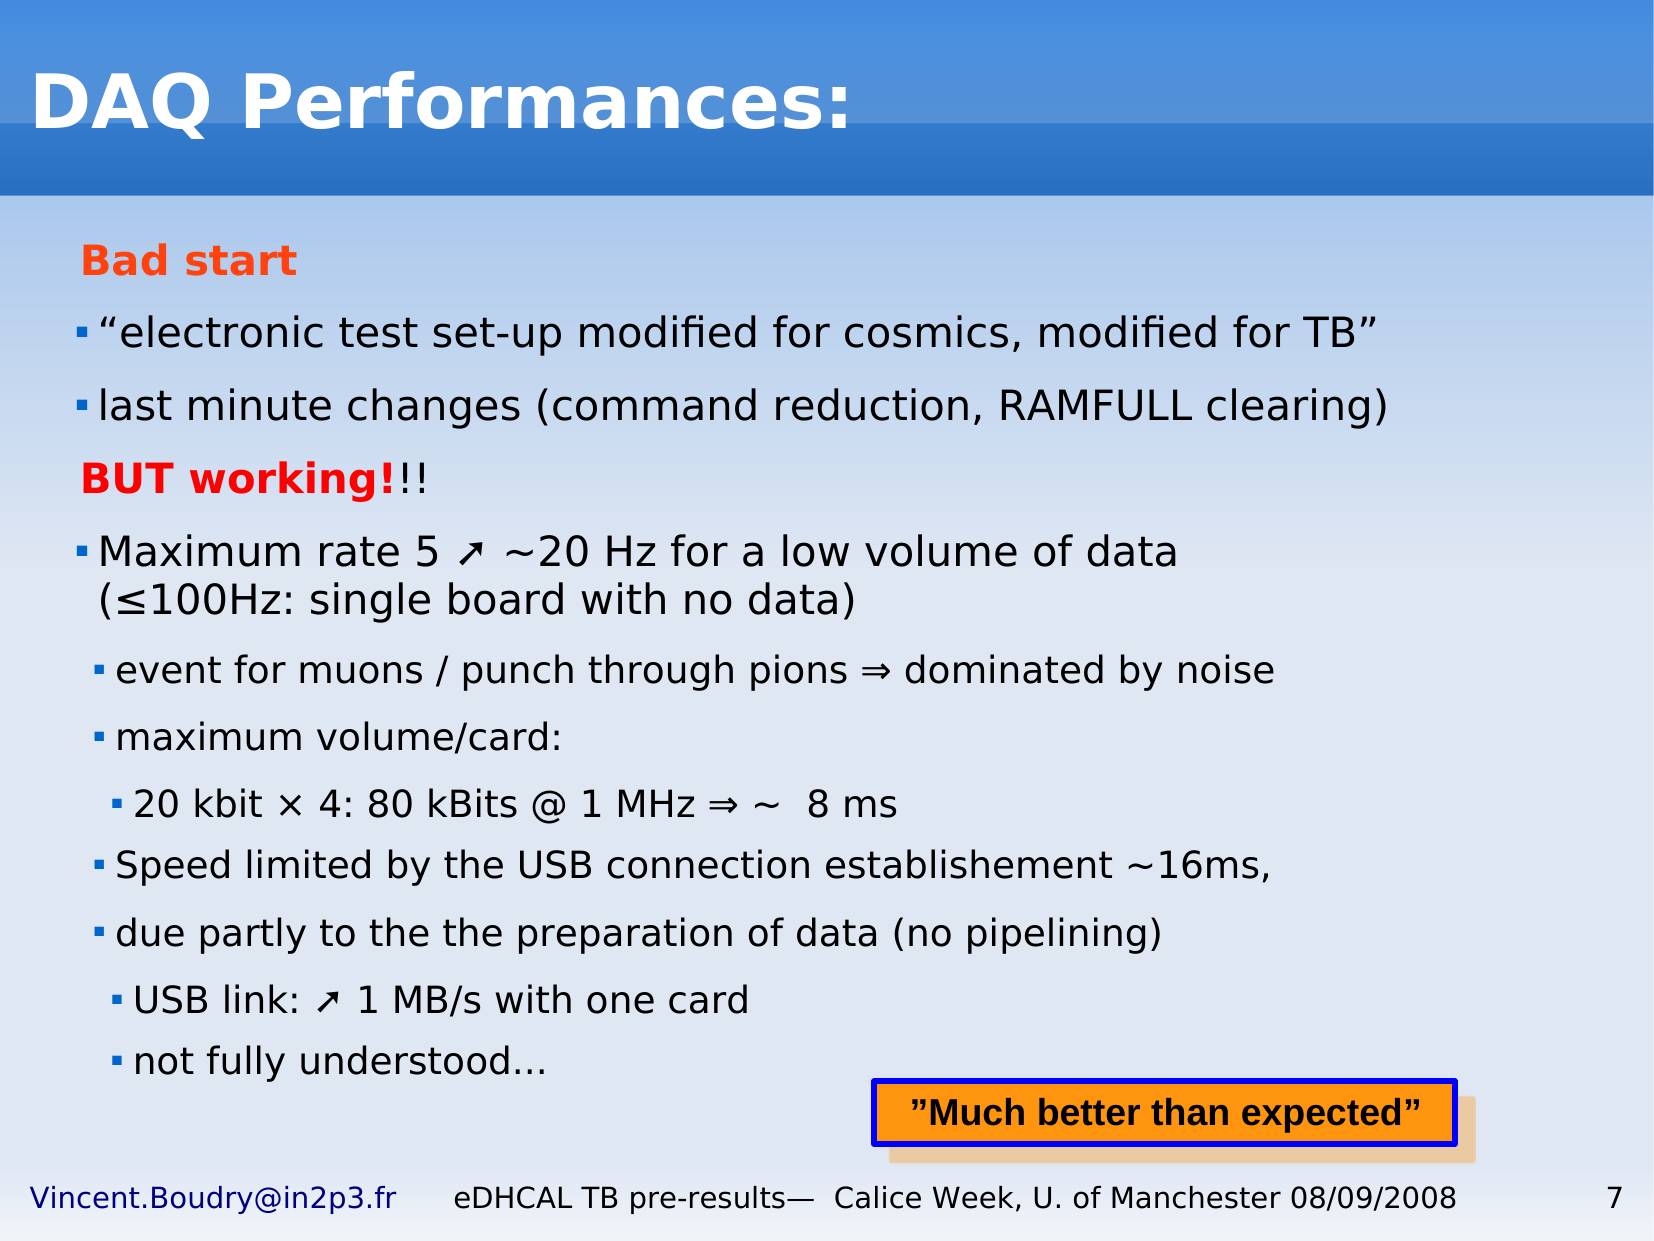

# DAQ Performances:
Bad start
“electronic test set-up modified for cosmics, modified for TB”
last minute changes (command reduction, RAMFULL clearing)
BUT working!!!
Maximum rate 5 ➚ ~20 Hz for a low volume of data
(≤100Hz: single board with no data)
event for muons / punch through pions ⇒ dominated by noise
maximum volume/card:
20 kbit × 4: 80 kBits @ 1 MHz ⇒ ~ 8 ms
Speed limited by the USB connection establishement ~16ms,
due partly to the the preparation of data (no pipelining)
USB link: ➚ 1 MB/s with one card
not fully understood...
”Much better than expected”
eDHCAL TB pre-results— Calice Week, U. of Manchester 08/09/2008
7